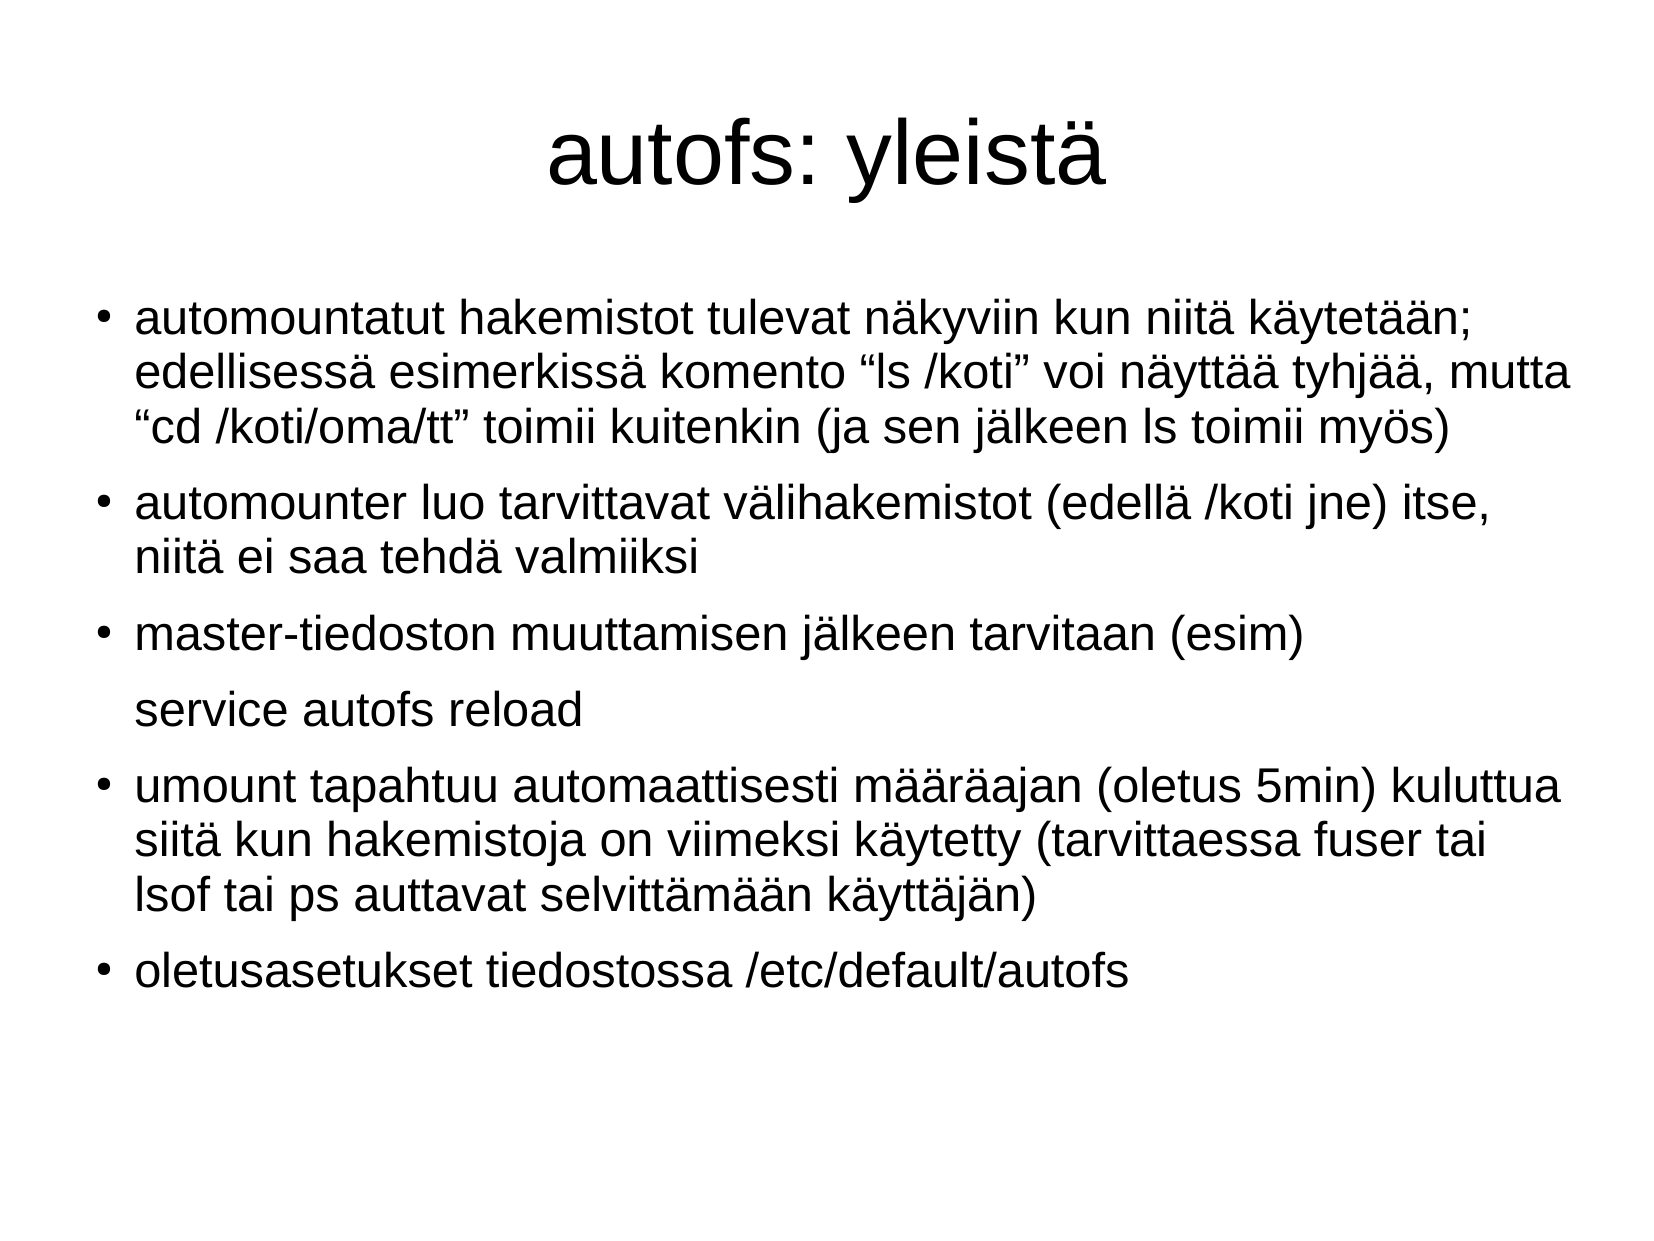

# autofs: yleistä
automountatut hakemistot tulevat näkyviin kun niitä käytetään; edellisessä esimerkissä komento “ls /koti” voi näyttää tyhjää, mutta “cd /koti/oma/tt” toimii kuitenkin (ja sen jälkeen ls toimii myös)
automounter luo tarvittavat välihakemistot (edellä /koti jne) itse, niitä ei saa tehdä valmiiksi
master-tiedoston muuttamisen jälkeen tarvitaan (esim)
service autofs reload
umount tapahtuu automaattisesti määräajan (oletus 5min) kuluttua siitä kun hakemistoja on viimeksi käytetty (tarvittaessa fuser tai lsof tai ps auttavat selvittämään käyttäjän)
oletusasetukset tiedostossa /etc/default/autofs